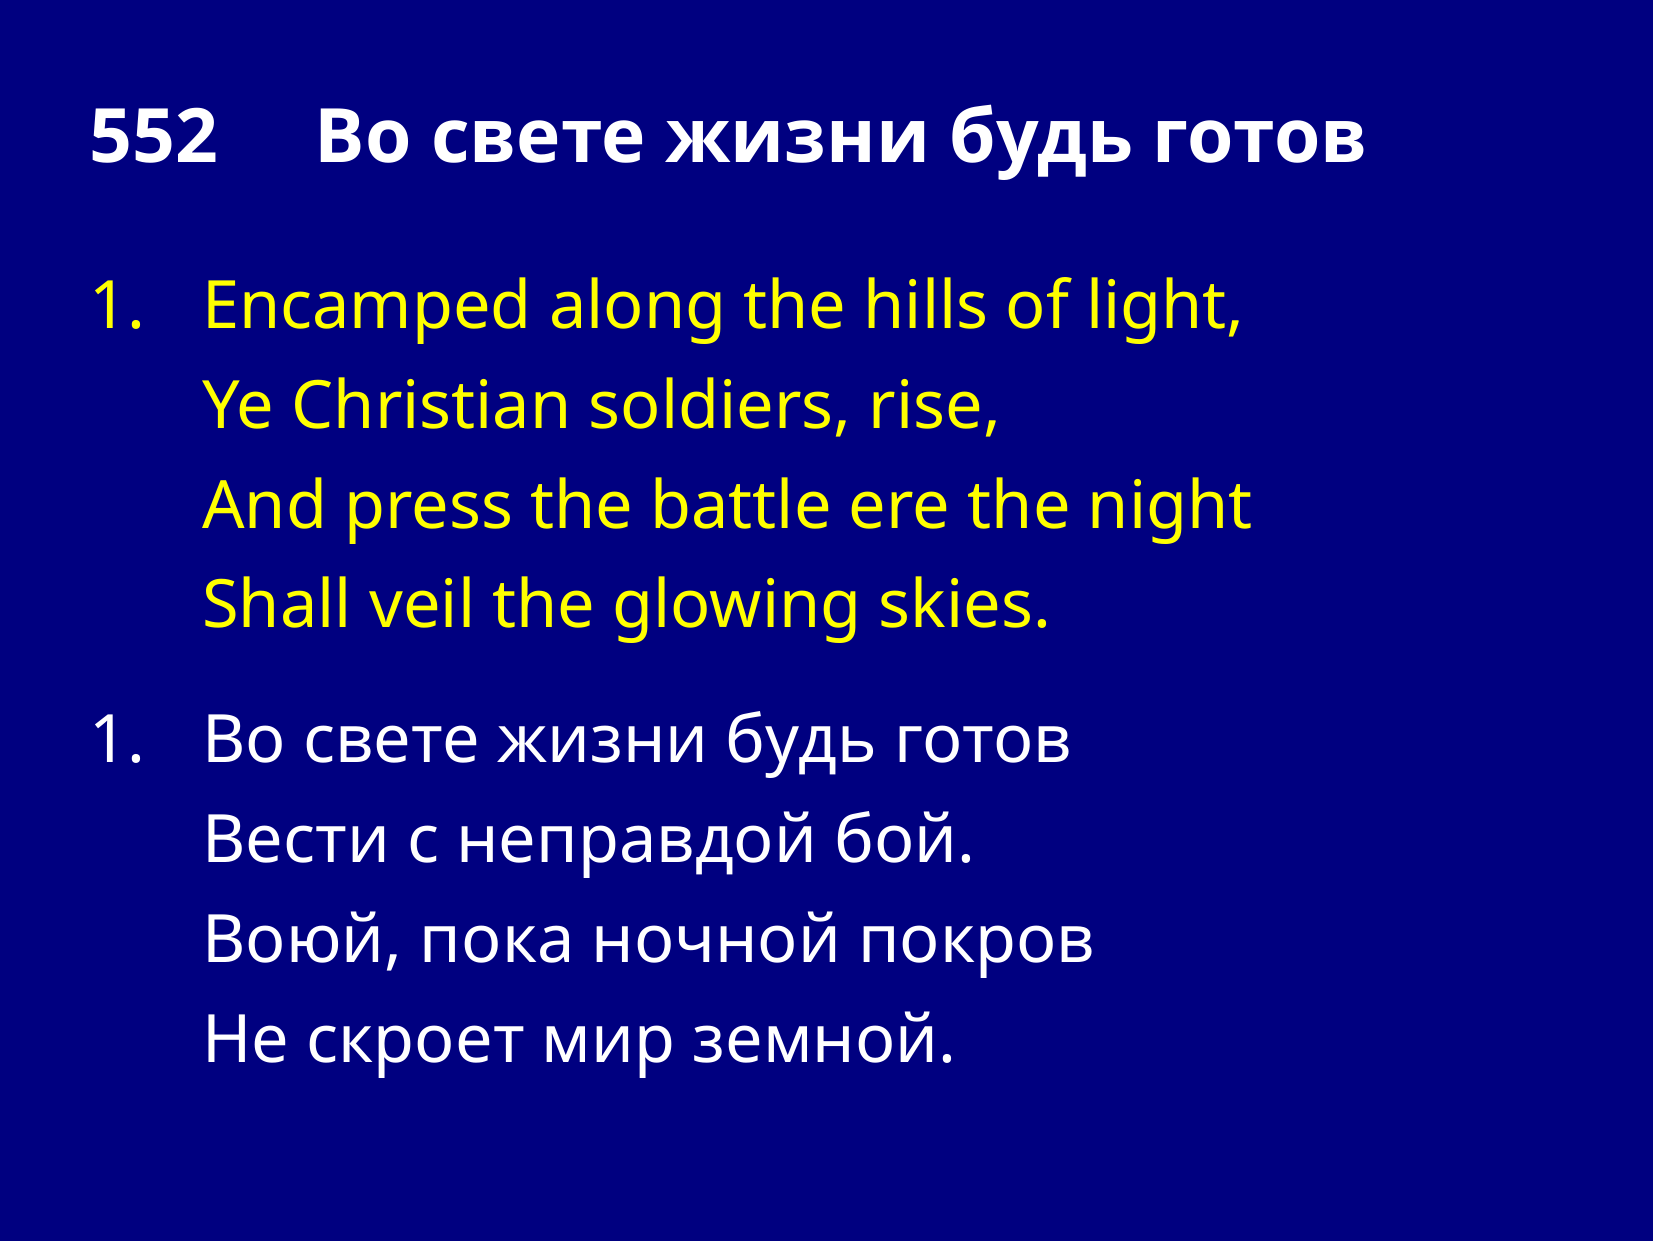

552	Во свете жизни будь готов
1.	Encamped along the hills of light,
	Ye Christian soldiers, rise,
	And press the battle ere the night
	Shall veil the glowing skies.
1.	Во свете жизни будь готов
	Вести с неправдой бой.
	Воюй, пока ночной покров
	Не скроет мир земной.